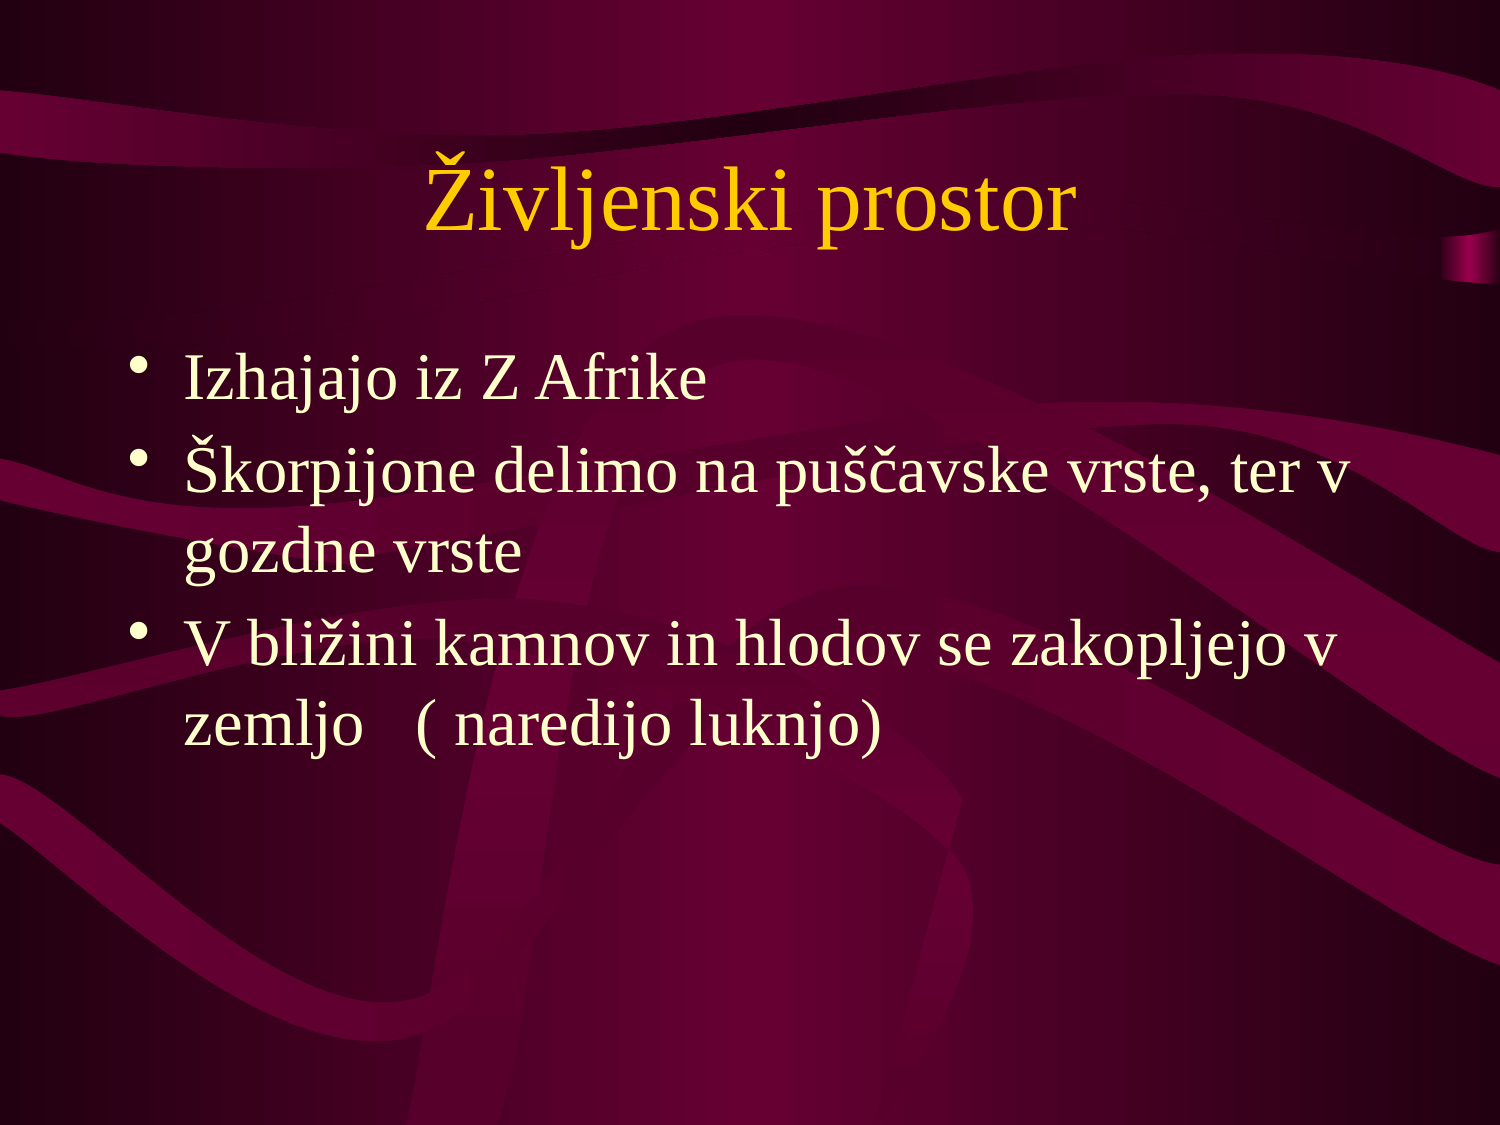

# Življenski prostor
Izhajajo iz Z Afrike
Škorpijone delimo na puščavske vrste, ter v gozdne vrste
V bližini kamnov in hlodov se zakopljejo v zemljo ( naredijo luknjo)